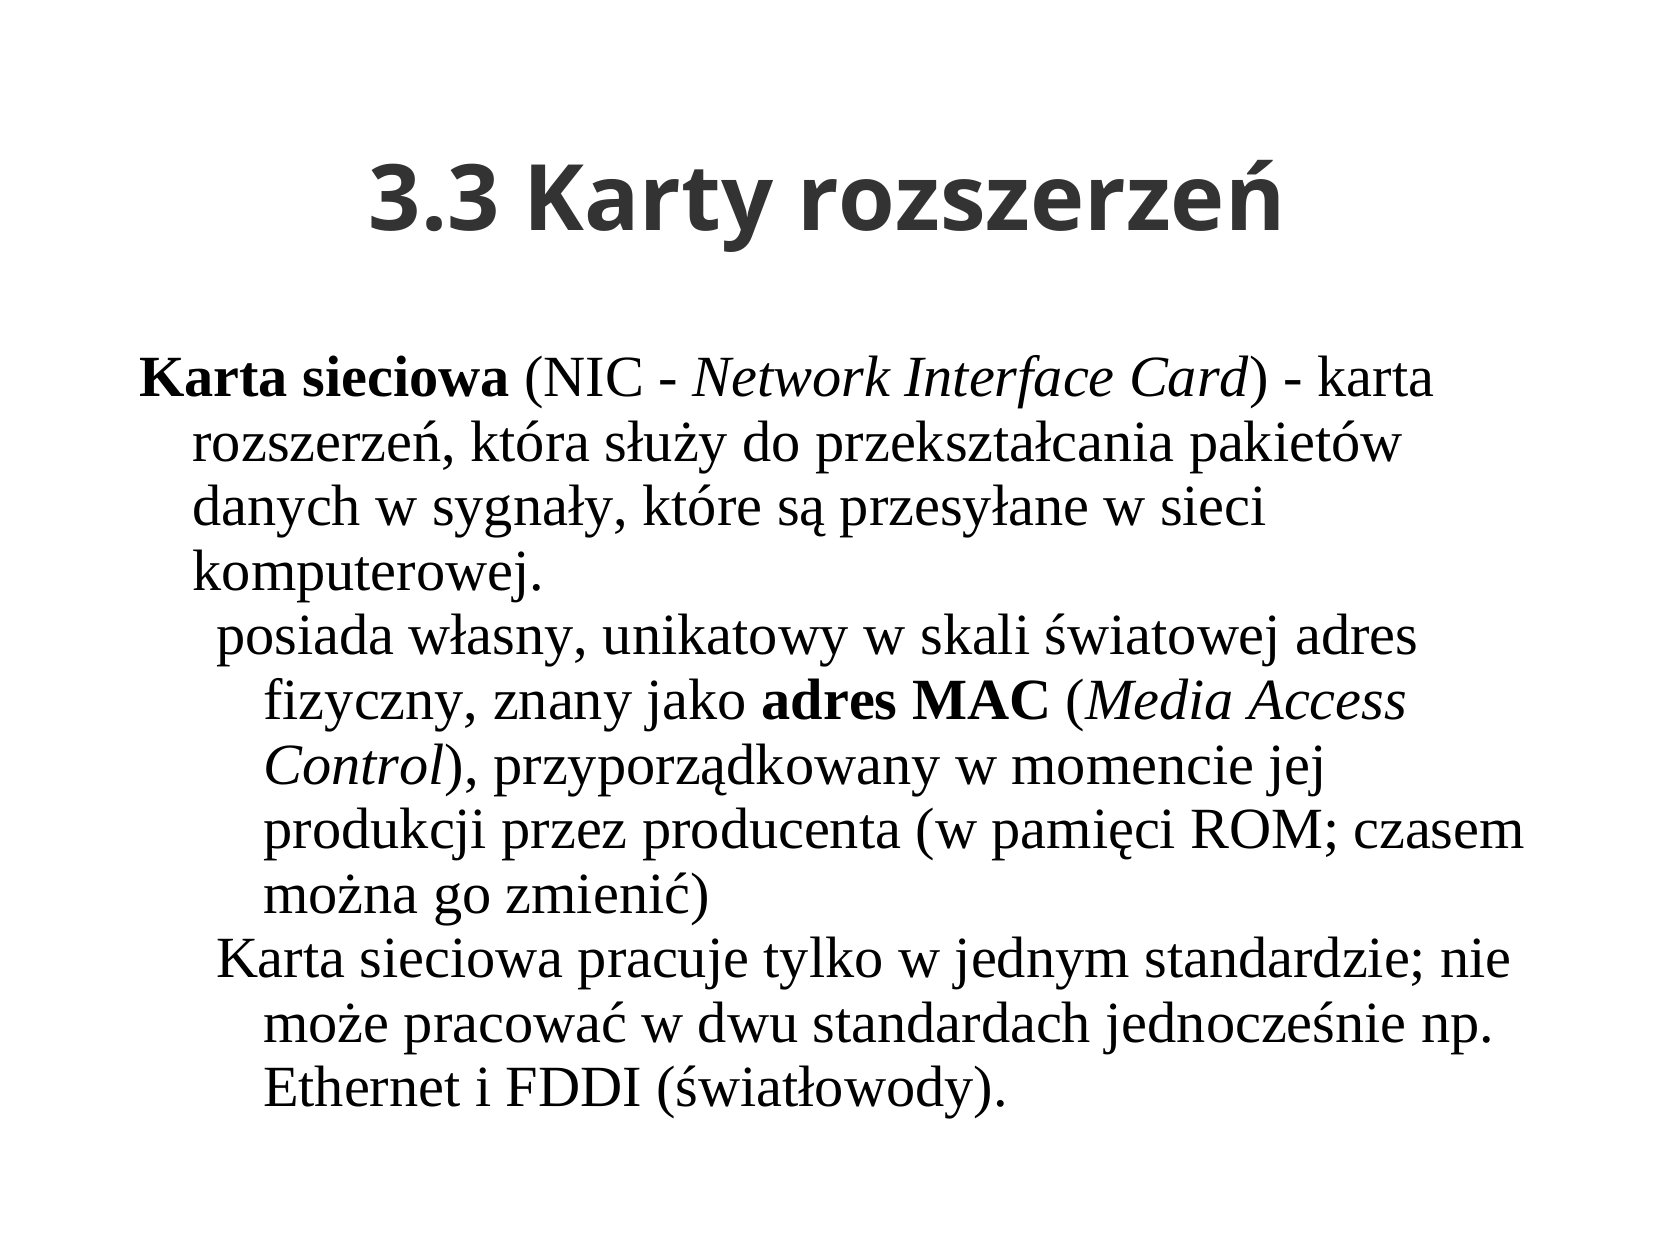

# 3.3 Karty rozszerzeń
Karta sieciowa (NIC - Network Interface Card) - karta rozszerzeń, która służy do przekształcania pakietów danych w sygnały, które są przesyłane w sieci komputerowej.
posiada własny, unikatowy w skali światowej adres fizyczny, znany jako adres MAC (Media Access Control), przyporządkowany w momencie jej produkcji przez producenta (w pamięci ROM; czasem można go zmienić)
Karta sieciowa pracuje tylko w jednym standardzie; nie może pracować w dwu standardach jednocześnie np. Ethernet i FDDI (światłowody).